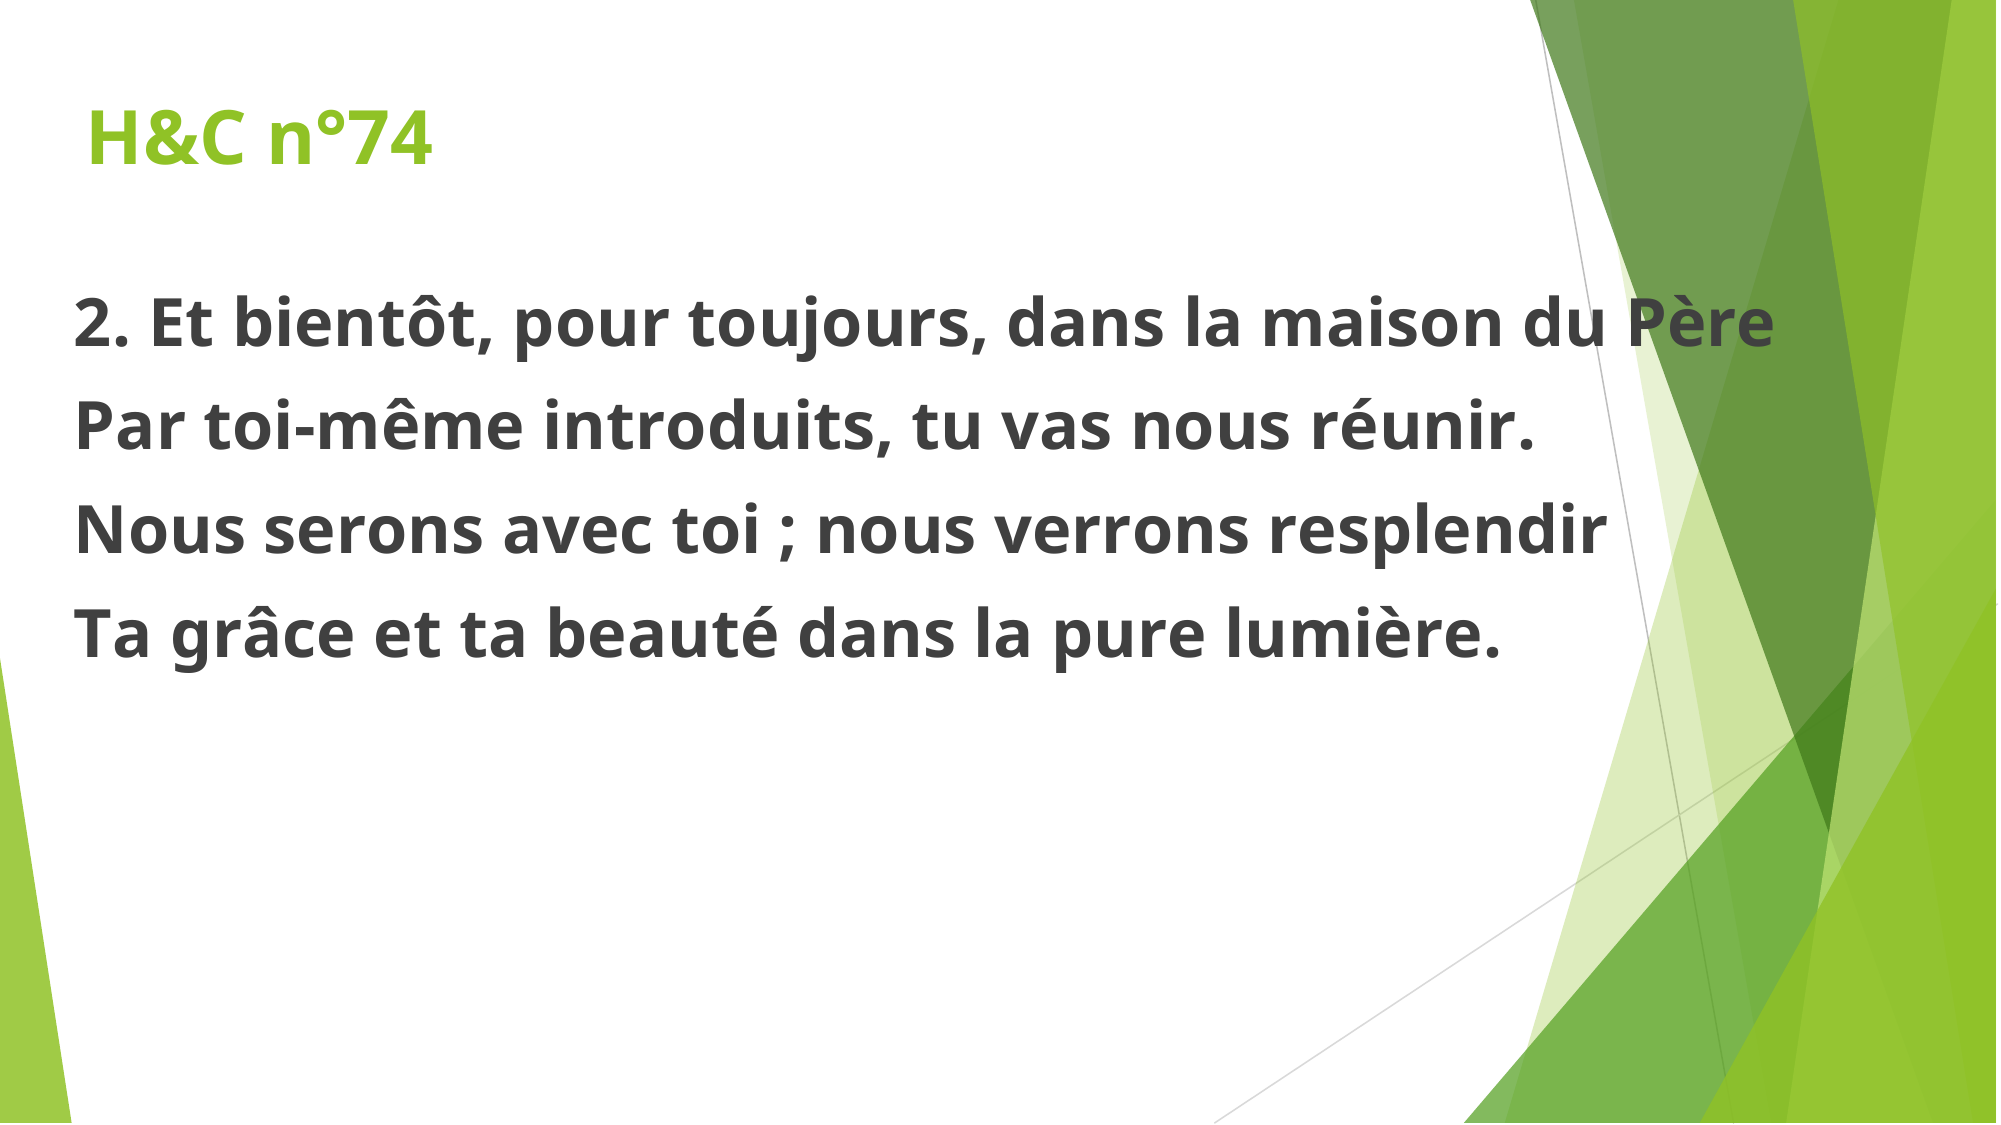

H&C n°74
2. Et bientôt, pour toujours, dans la maison du Père
Par toi-même introduits, tu vas nous réunir.
Nous serons avec toi ; nous verrons resplendir
Ta grâce et ta beauté dans la pure lumière.